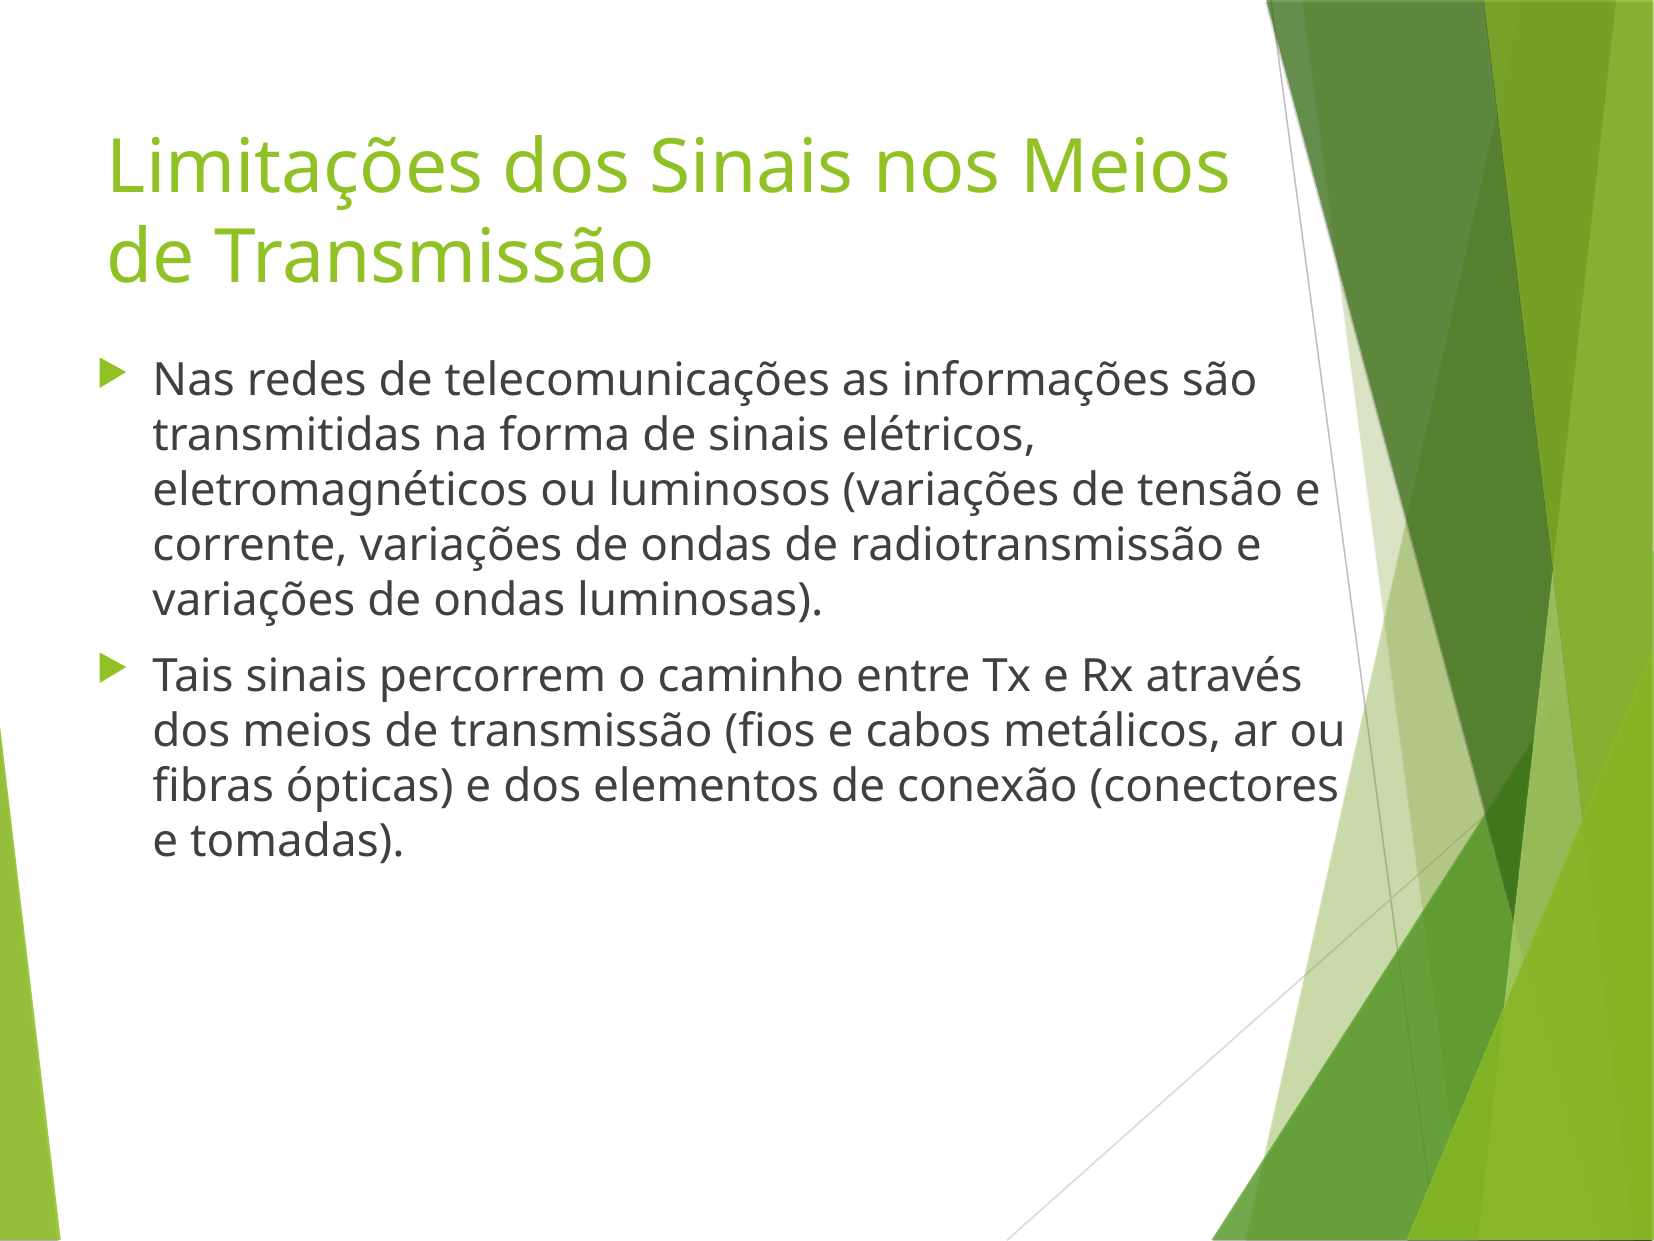

# Limitações dos Sinais nos Meios de Transmissão
Nas redes de telecomunicações as informações são transmitidas na forma de sinais elétricos, eletromagnéticos ou luminosos (variações de tensão e corrente, variações de ondas de radiotransmissão e variações de ondas luminosas).
Tais sinais percorrem o caminho entre Tx e Rx através dos meios de transmissão (ﬁos e cabos metálicos, ar ou ﬁbras ópticas) e dos elementos de conexão (conectores e tomadas).